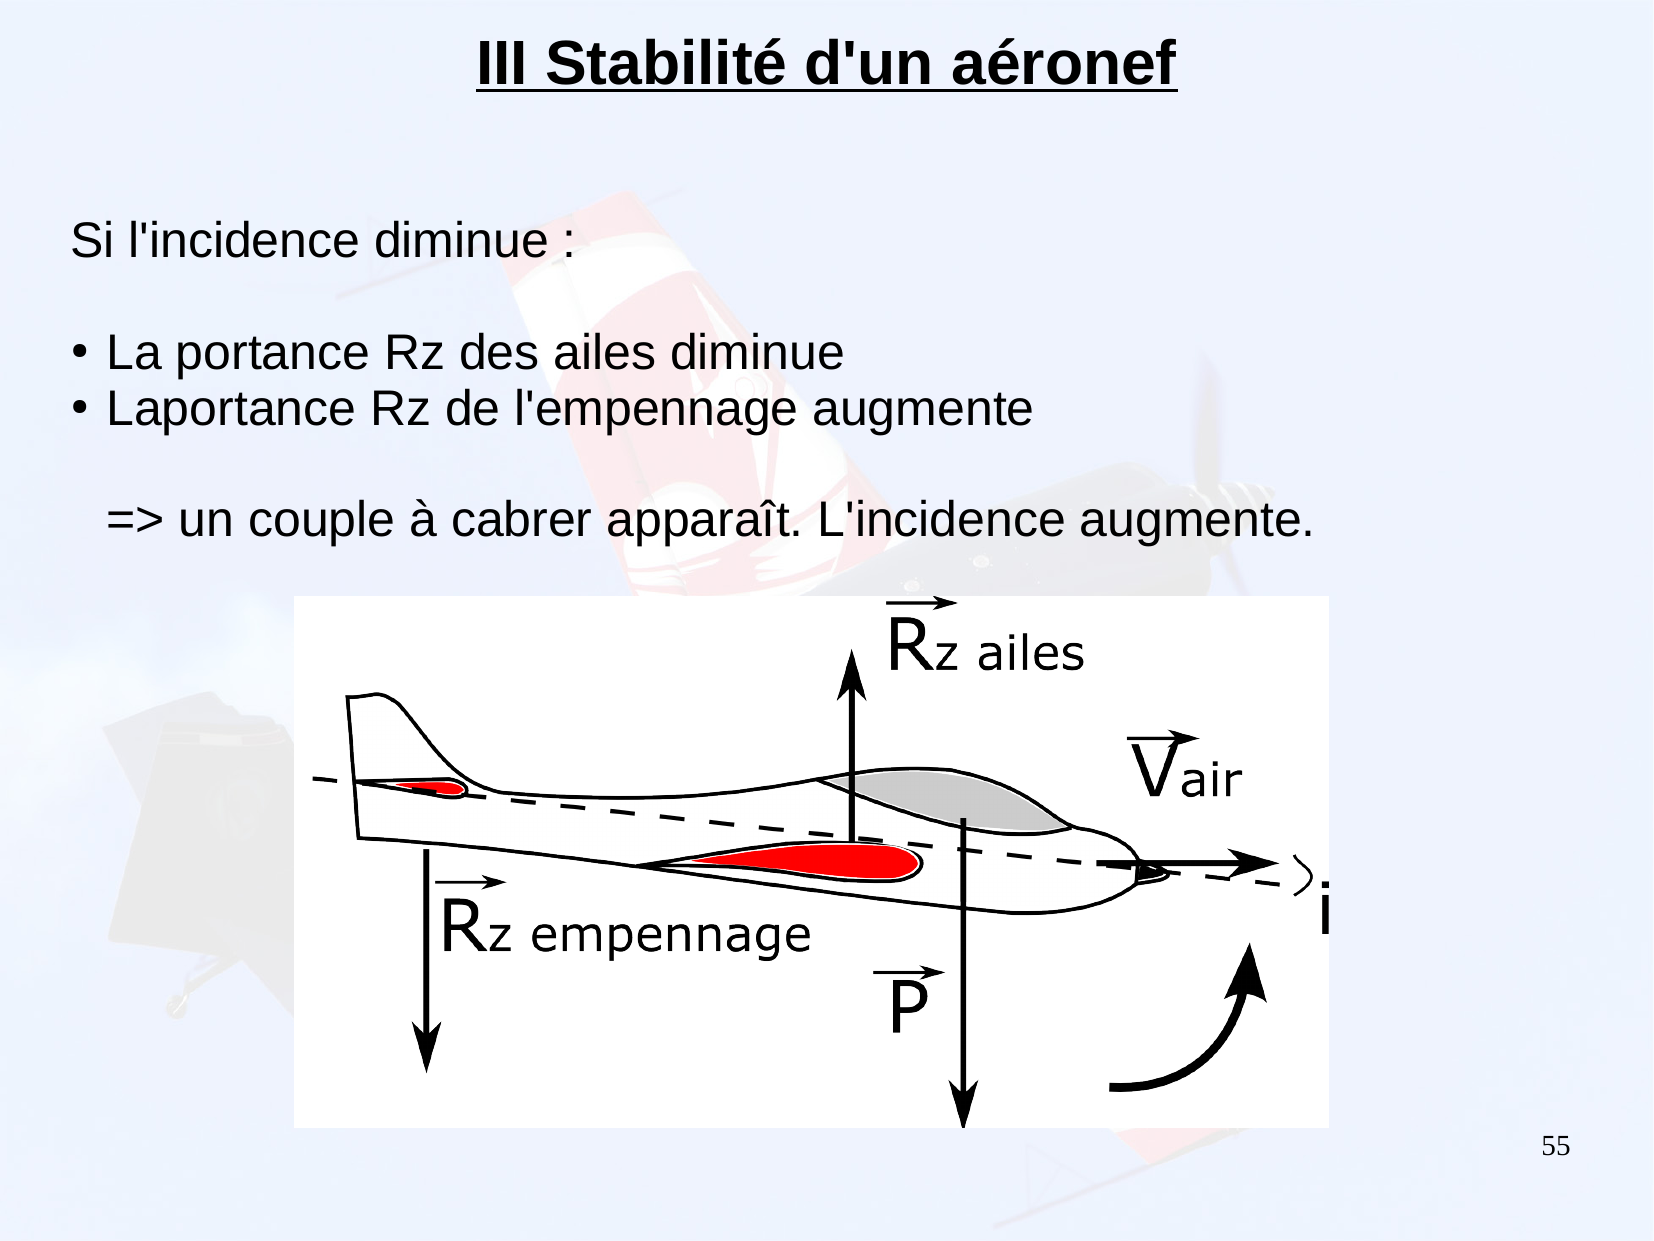

# III Stabilité d'un aéronef
Si l'incidence diminue :
La portance Rz des ailes diminue
Laportance Rz de l'empennage augmente
=> un couple à cabrer apparaît. L'incidence augmente.
55